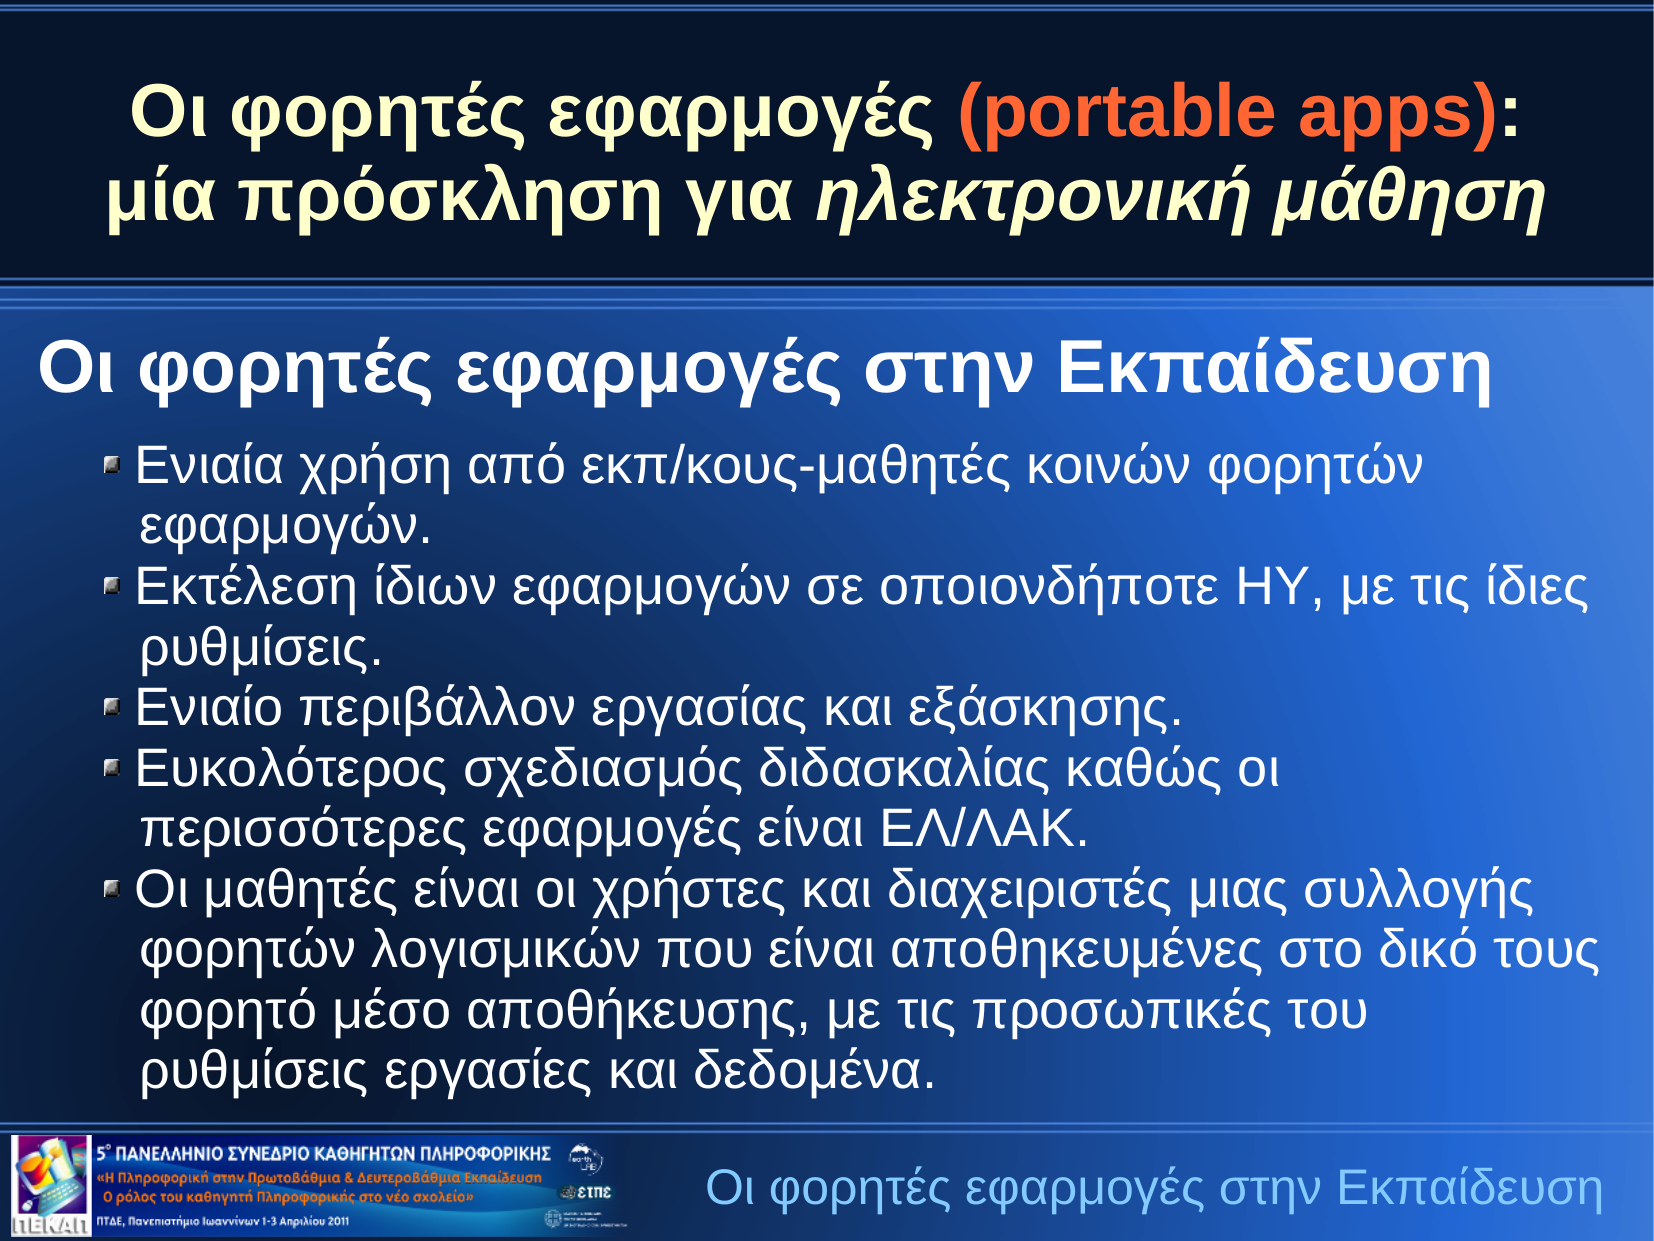

# Οι φορητές εφαρμογές (portable apps): μία πρόσκληση για ηλεκτρονική μάθηση
Οι φορητές εφαρμογές στην Εκπαίδευση
 Ενιαία χρήση από εκπ/κους-μαθητές κοινών φορητών εφαρμογών.
 Εκτέλεση ίδιων εφαρμογών σε οποιονδήποτε ΗΥ, με τις ίδιες ρυθμίσεις.
 Ενιαίο περιβάλλον εργασίας και εξάσκησης.
 Ευκολότερος σχεδιασμός διδασκαλίας καθώς οι περισσότερες εφαρμογές είναι ΕΛ/ΛΑΚ.
 Οι μαθητές είναι οι χρήστες και διαχειριστές μιας συλλογής φορητών λογισμικών που είναι αποθηκευμένες στο δικό τους φορητό μέσο αποθήκευσης, με τις προσωπικές του ρυθμίσεις εργασίες και δεδομένα.
 Οι φορητές εφαρμογές στην Εκπαίδευση